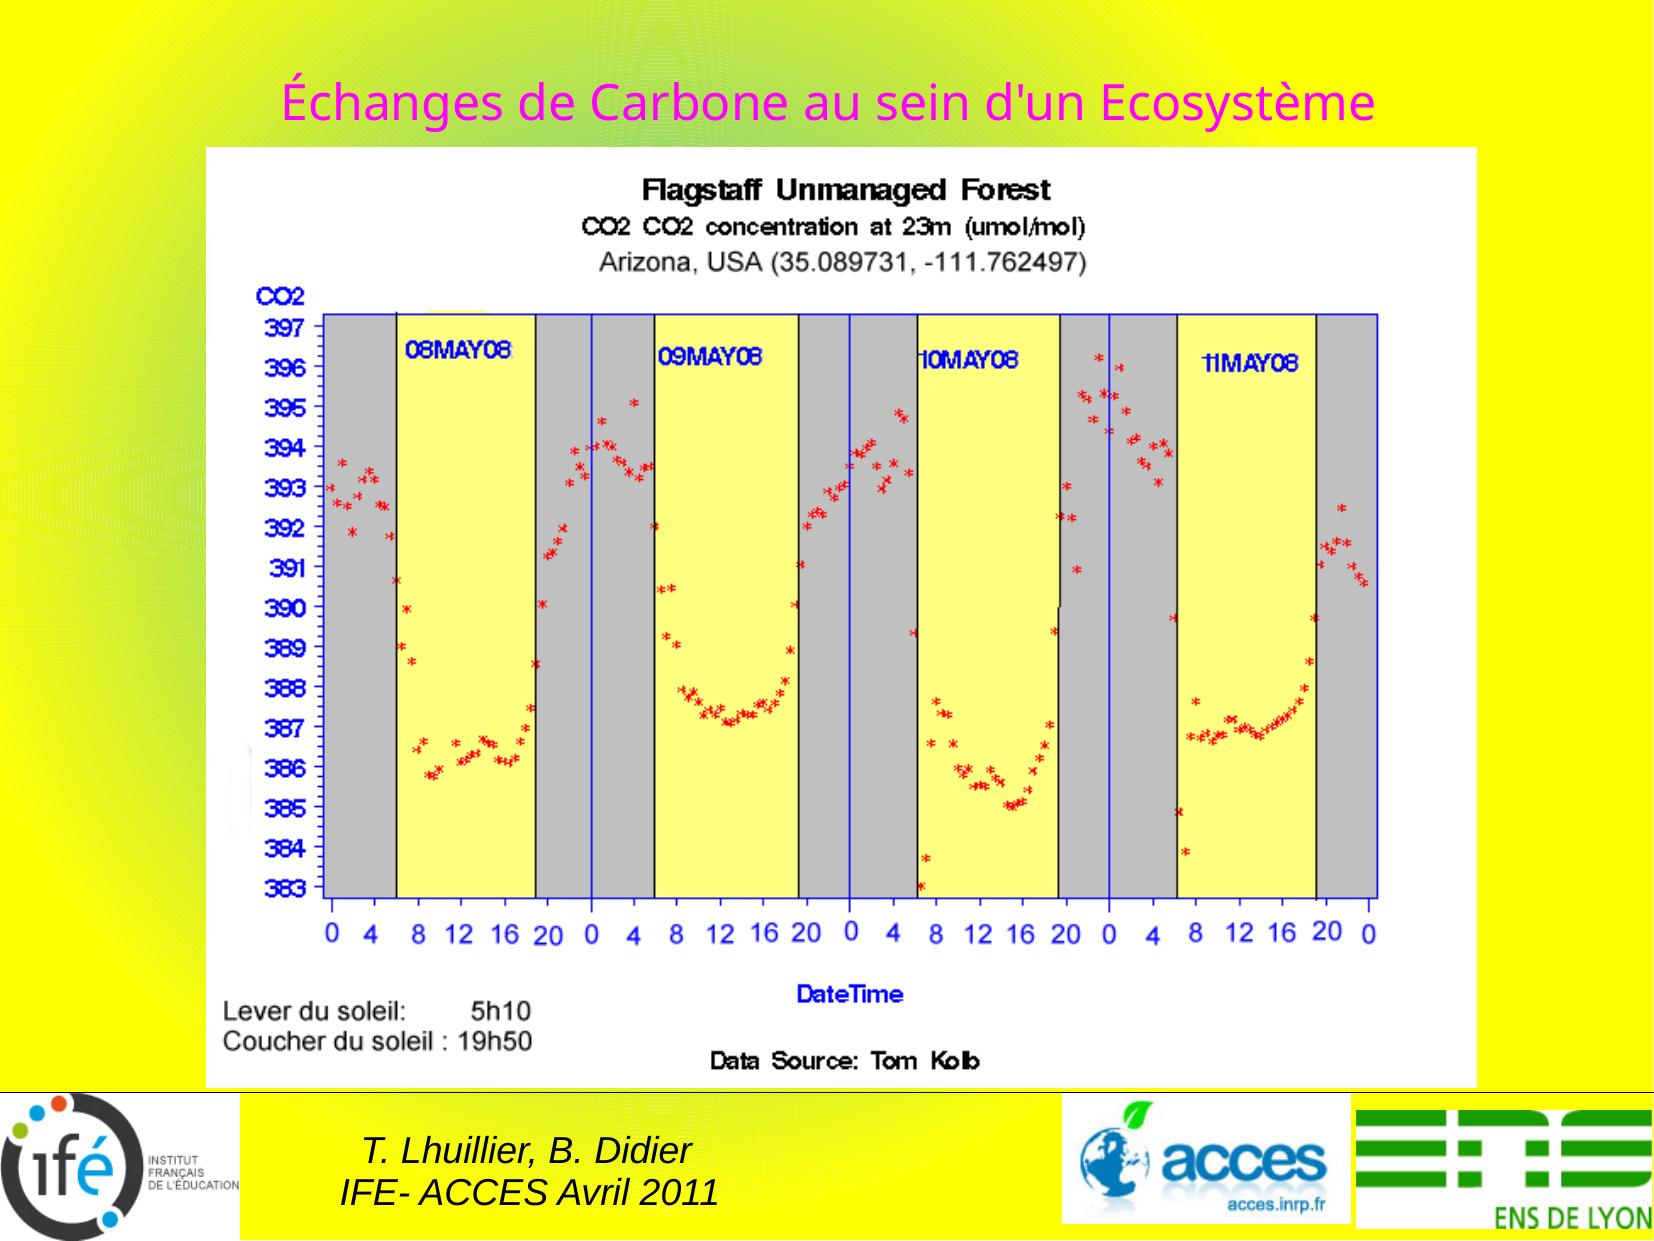

Échanges de Carbone au sein d'un Ecosystème
 T. Lhuillier, B. Didier
IFE- ACCES Avril 2011